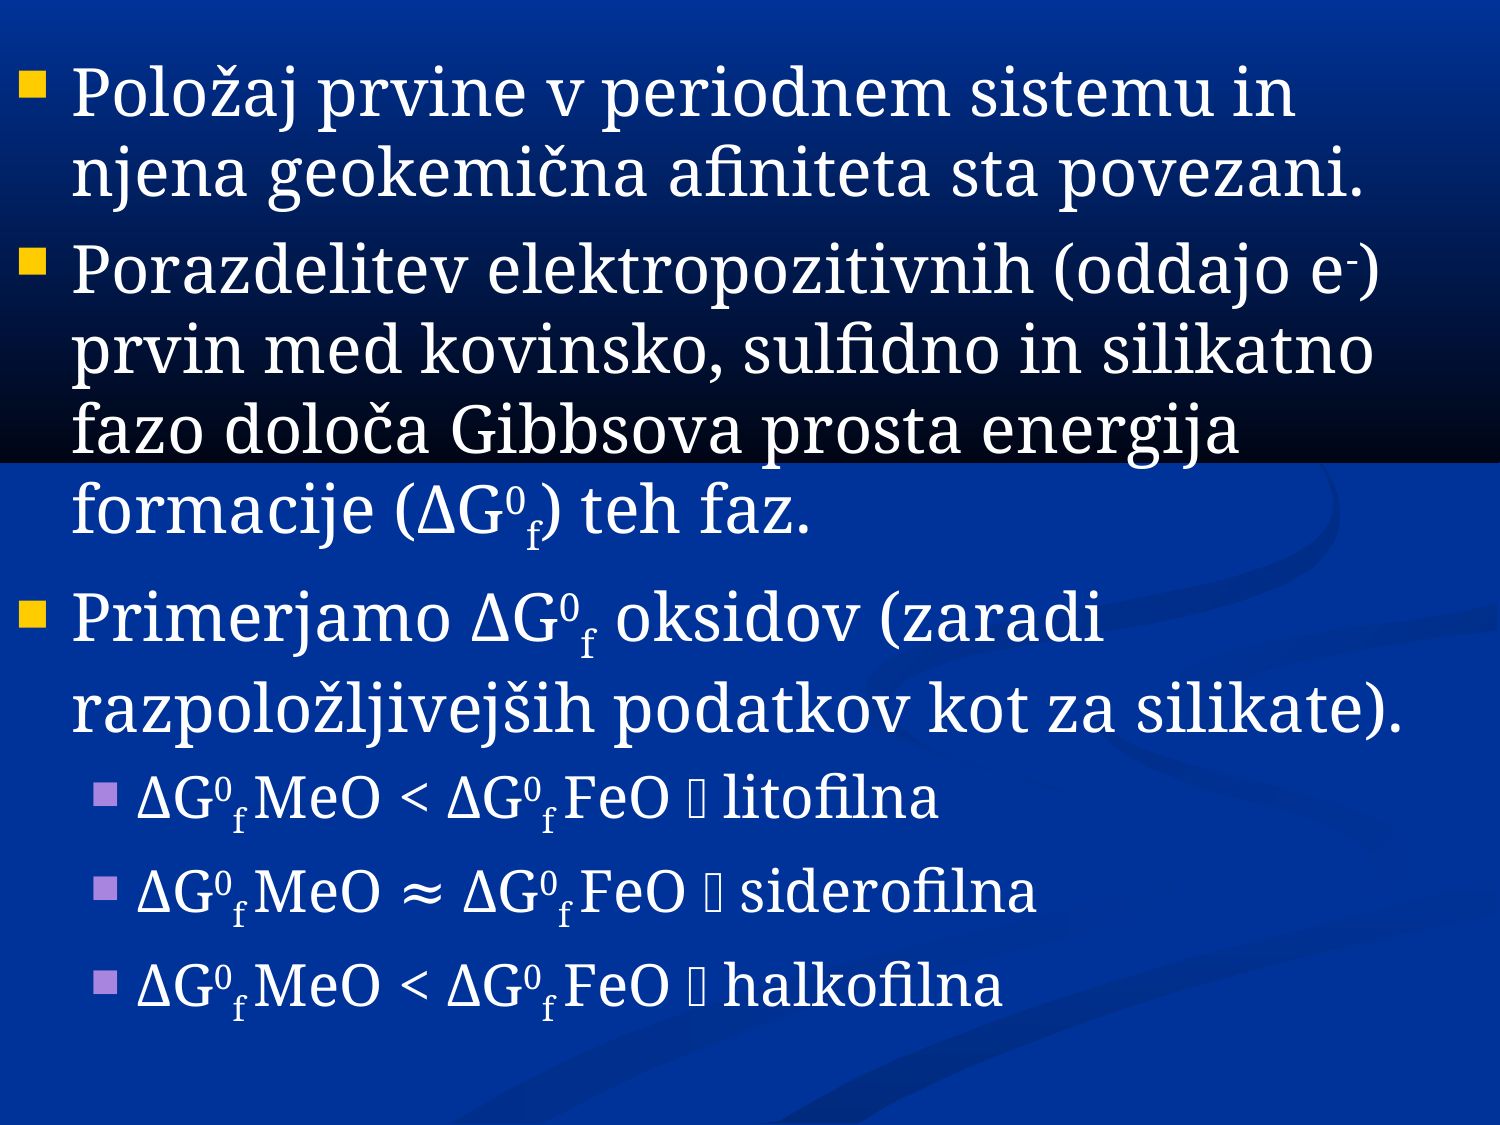

# Položaj prvine v periodnem sistemu in njena geokemična afiniteta sta povezani.
Porazdelitev elektropozitivnih (oddajo e-) prvin med kovinsko, sulfidno in silikatno fazo določa Gibbsova prosta energija formacije (ΔG0f) teh faz.
Primerjamo ΔG0f oksidov (zaradi razpoložljivejših podatkov kot za silikate).
ΔG0f MeO < ΔG0f FeO  litofilna
ΔG0f MeO ≈ ΔG0f FeO  siderofilna
ΔG0f MeO < ΔG0f FeO  halkofilna